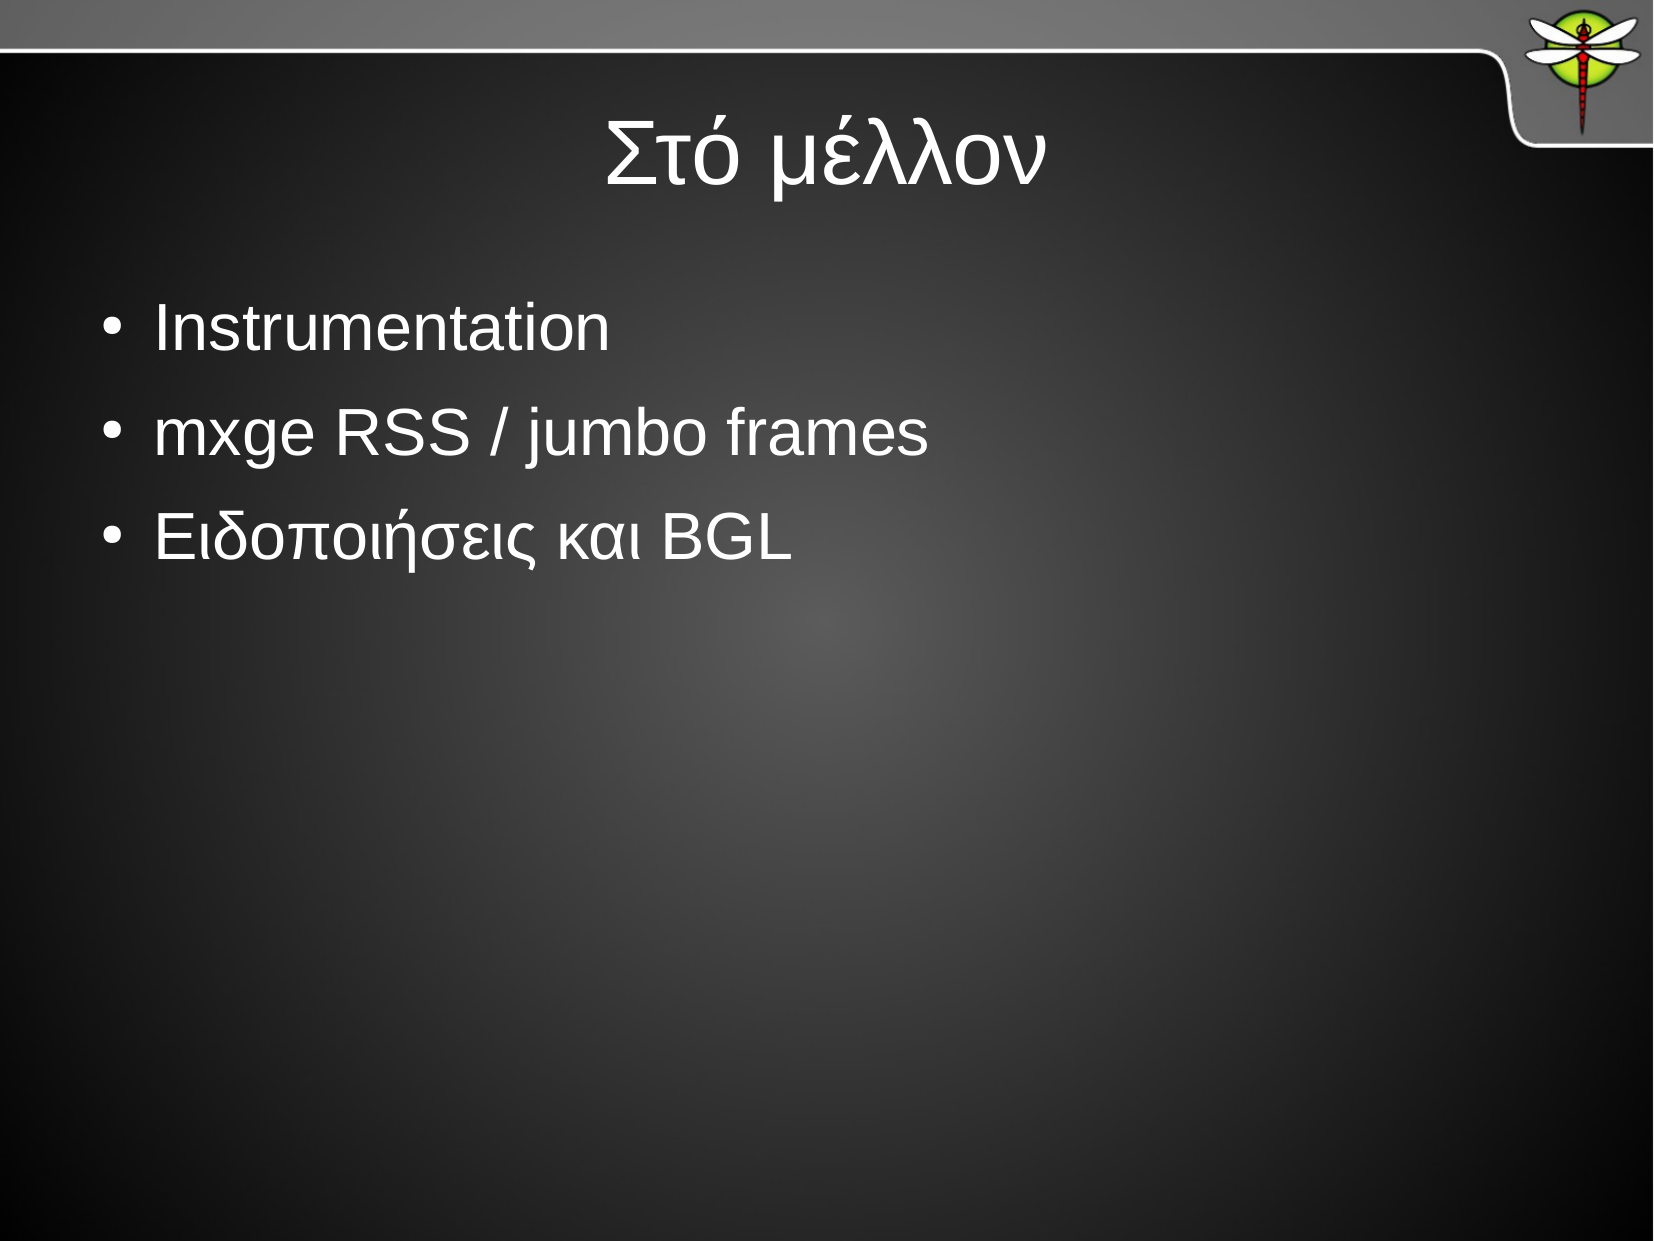

# Στό μέλλον
Instrumentation
mxge RSS / jumbo frames
Ειδοποιήσεις και BGL